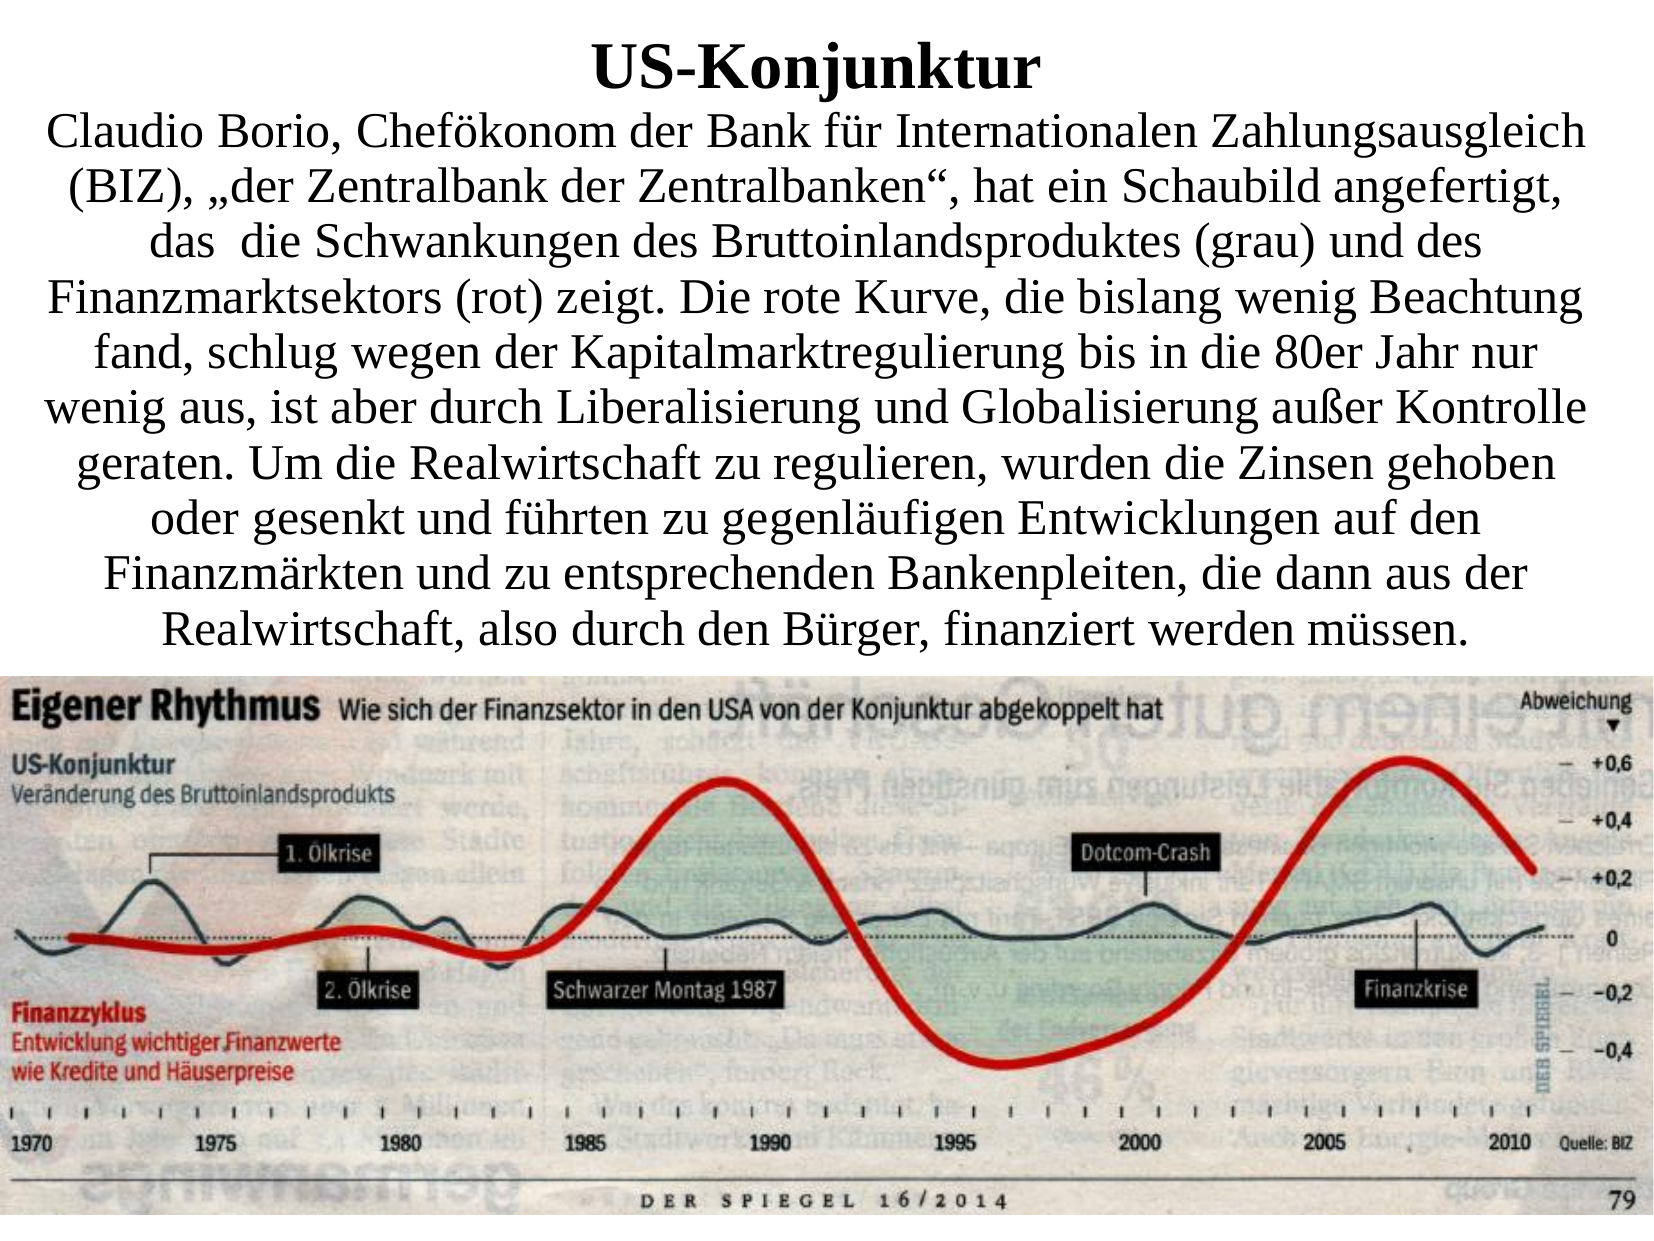

US-Konjunktur
Claudio Borio, Chefökonom der Bank für Internationalen Zahlungsausgleich (BIZ), „der Zentralbank der Zentralbanken“, hat ein Schaubild angefertigt, das die Schwankungen des Bruttoinlandsproduktes (grau) und des Finanzmarktsektors (rot) zeigt. Die rote Kurve, die bislang wenig Beachtung fand, schlug wegen der Kapitalmarktregulierung bis in die 80er Jahr nur wenig aus, ist aber durch Liberalisierung und Globalisierung außer Kontrolle geraten. Um die Realwirtschaft zu regulieren, wurden die Zinsen gehoben oder gesenkt und führten zu gegenläufigen Entwicklungen auf den Finanzmärkten und zu entsprechenden Bankenpleiten, die dann aus der Realwirtschaft, also durch den Bürger, finanziert werden müssen.